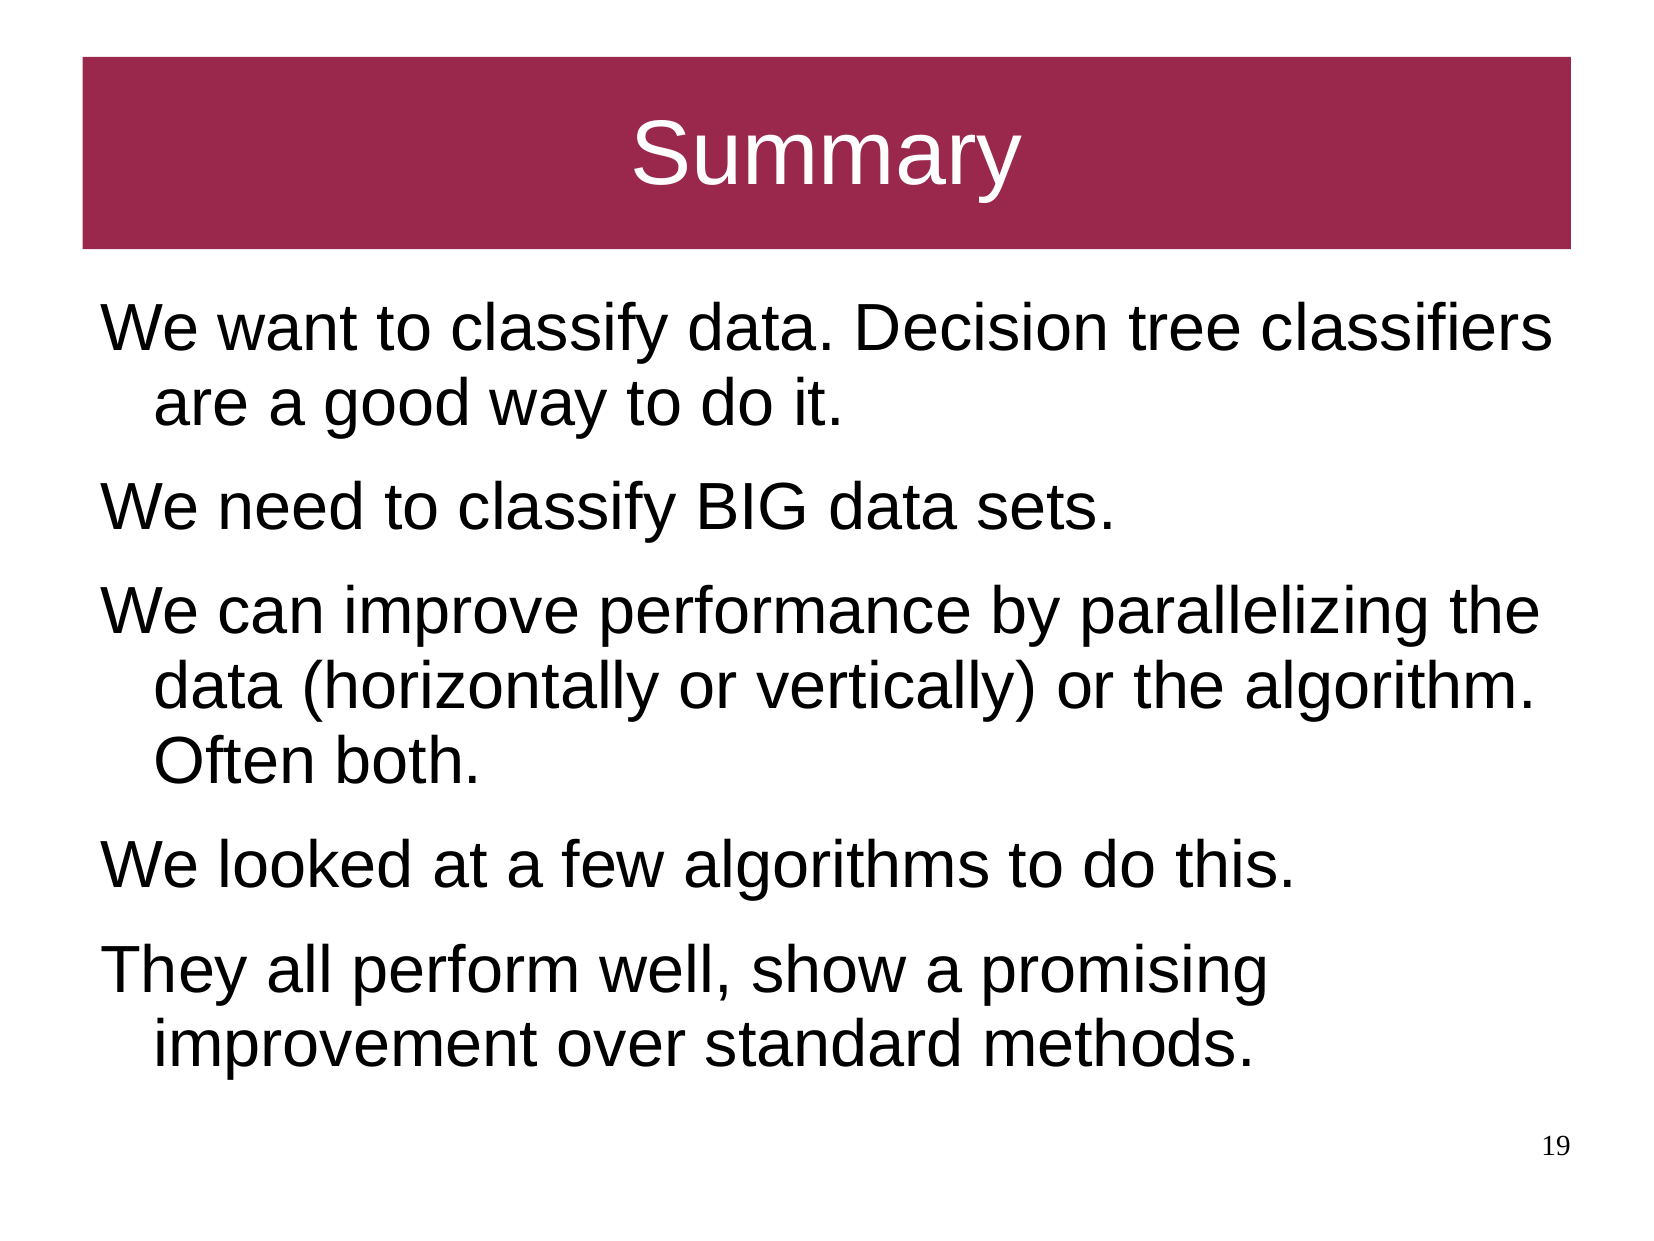

# Summary
We want to classify data. Decision tree classifiers are a good way to do it.
We need to classify BIG data sets.
We can improve performance by parallelizing the data (horizontally or vertically) or the algorithm. Often both.
We looked at a few algorithms to do this.
They all perform well, show a promising improvement over standard methods.
19